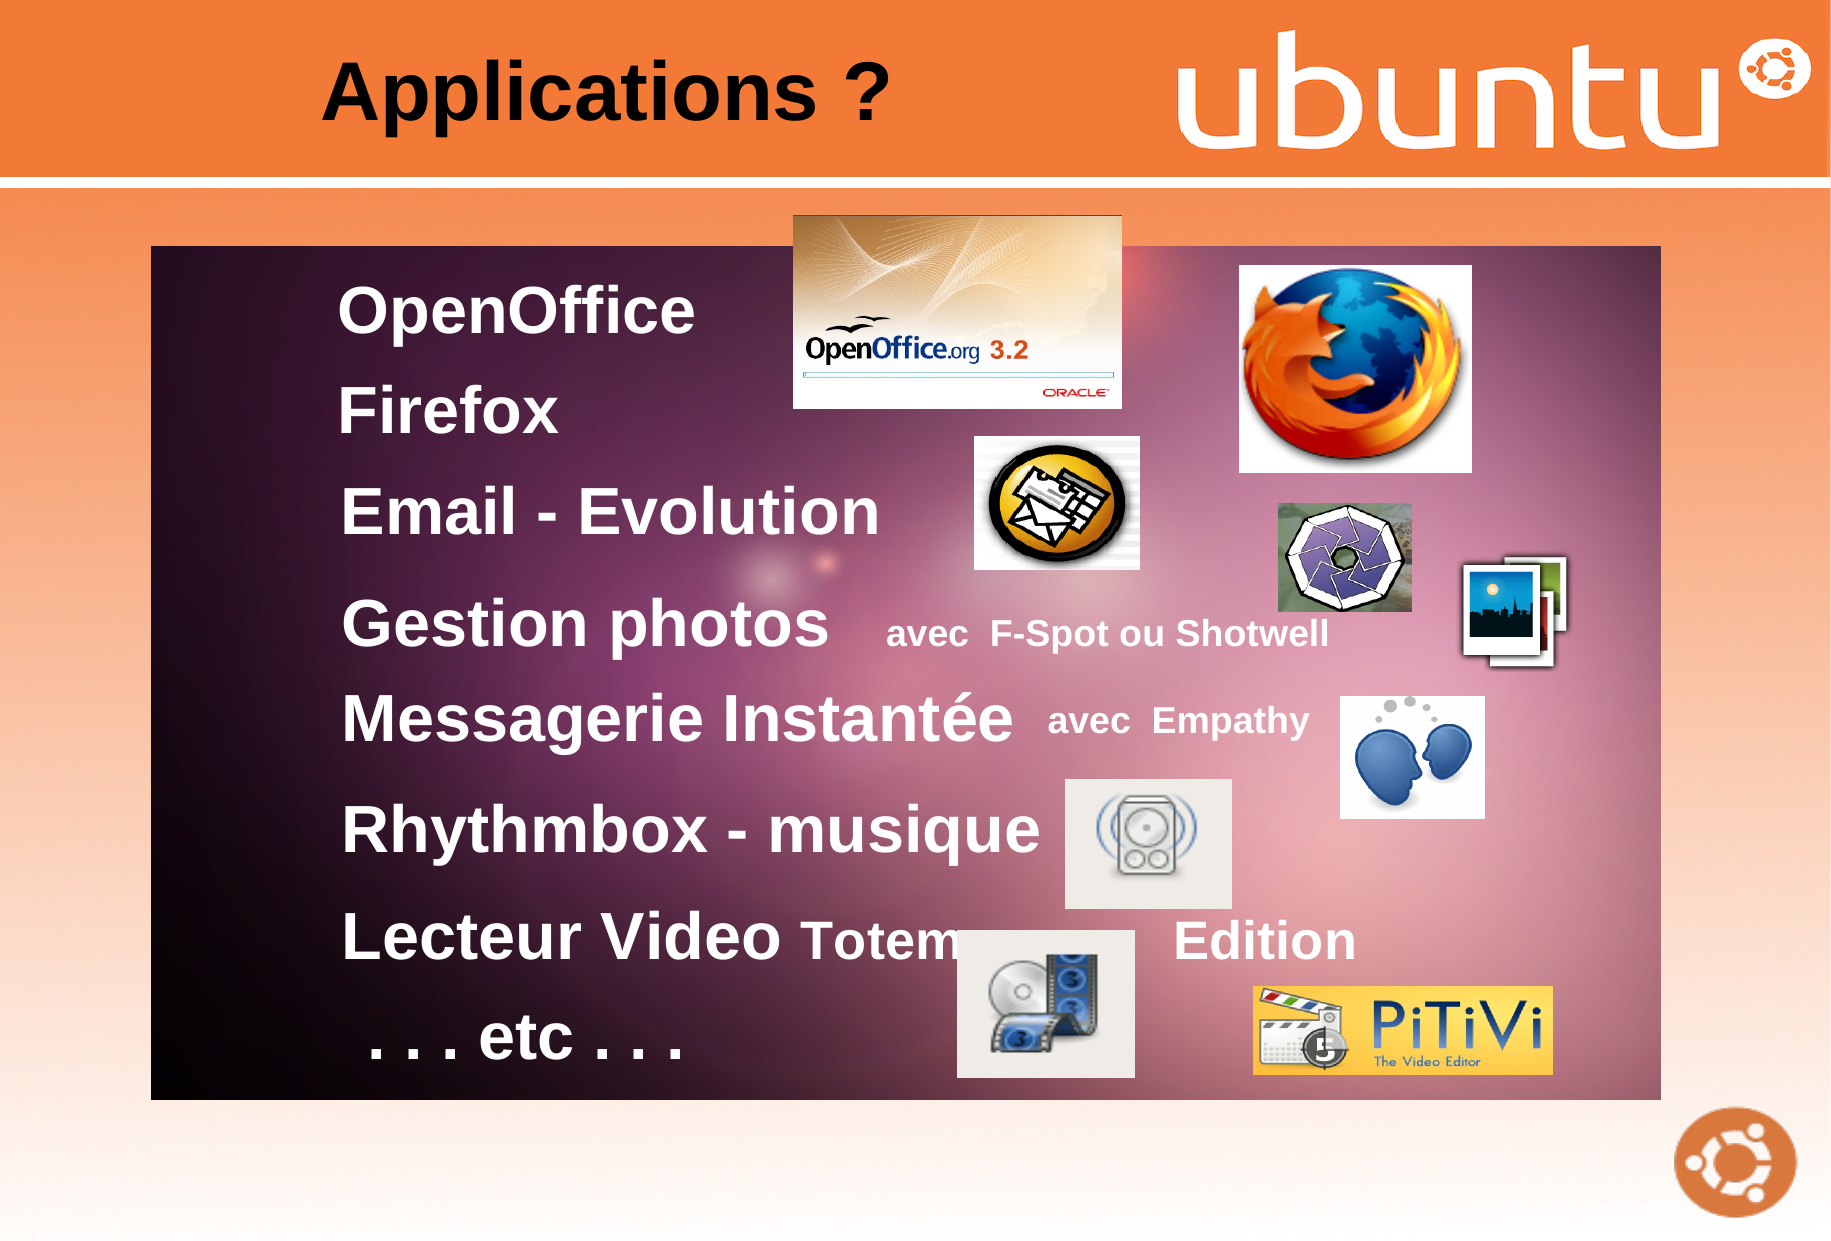

# Applications ?
OpenOffice
Firefox
Email - Evolution
Gestion photos avec F-Spot ou Shotwell
Messagerie Instantée
avec Empathy
Rhythmbox - musique
Lecteur Video Totem Edition
. . . etc . . .